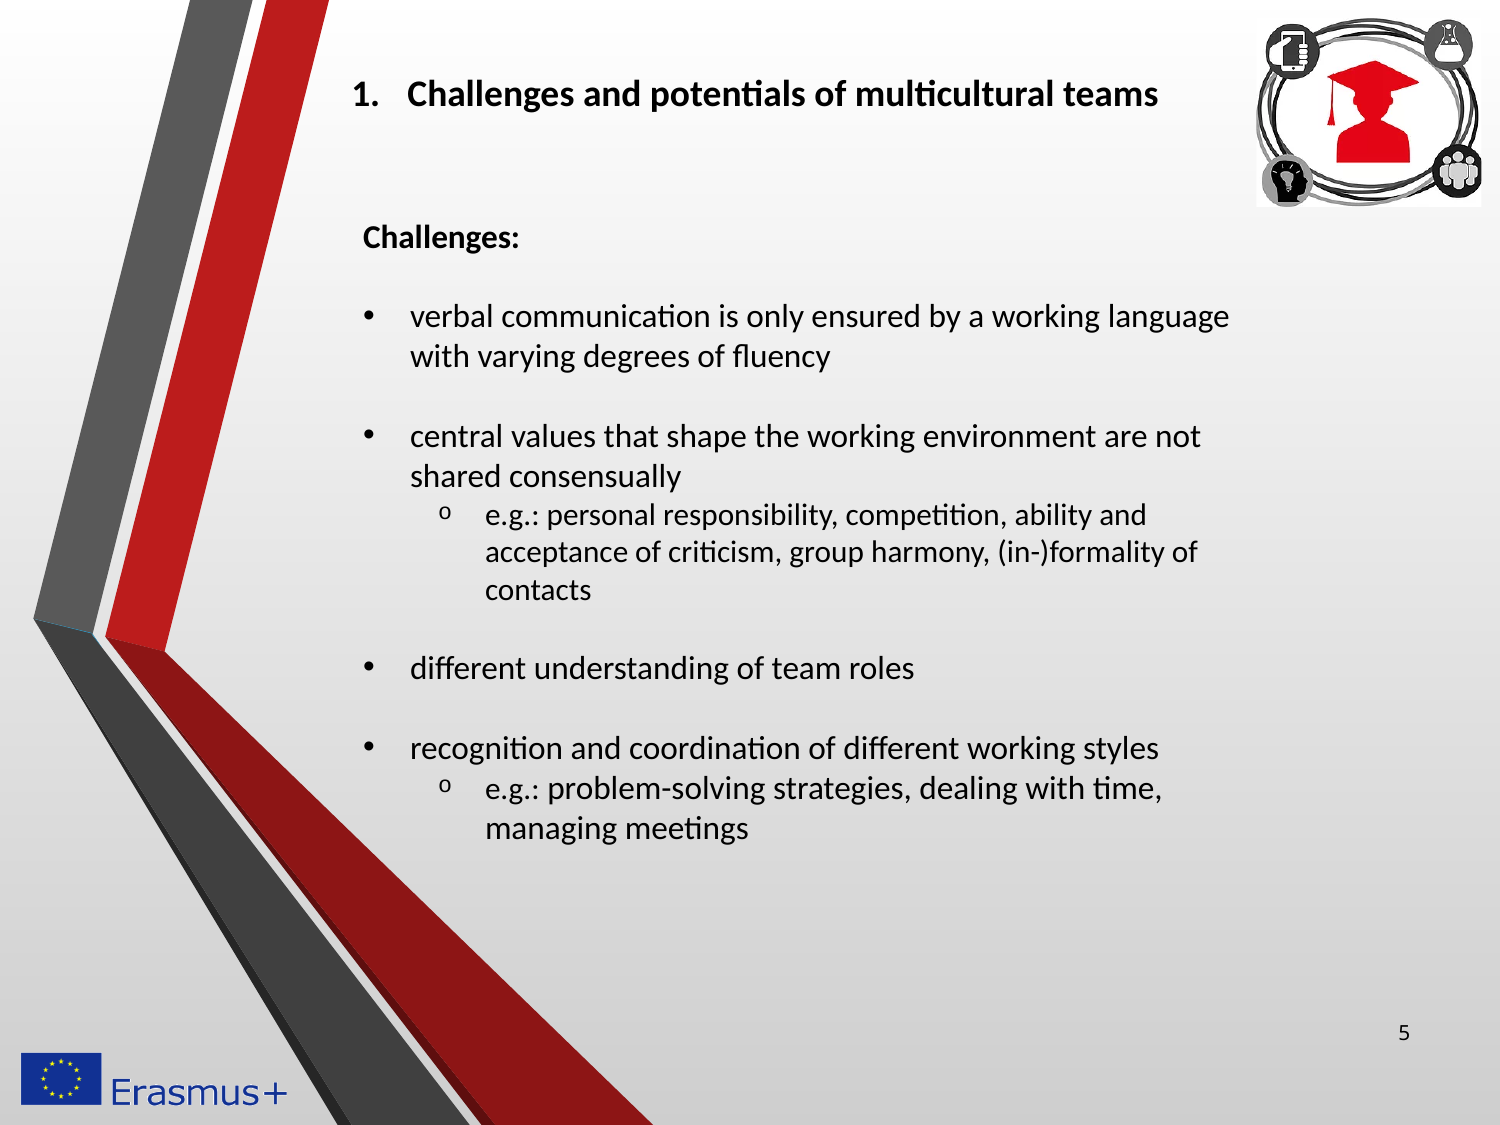

Challenges and potentials of multicultural teams
Challenges:
verbal communication is only ensured by a working language with varying degrees of fluency
central values that shape the working environment are not shared consensually
e.g.: personal responsibility, competition, ability and acceptance of criticism, group harmony, (in-)formality of contacts
different understanding of team roles
recognition and coordination of different working styles
e.g.: problem-solving strategies, dealing with time, managing meetings